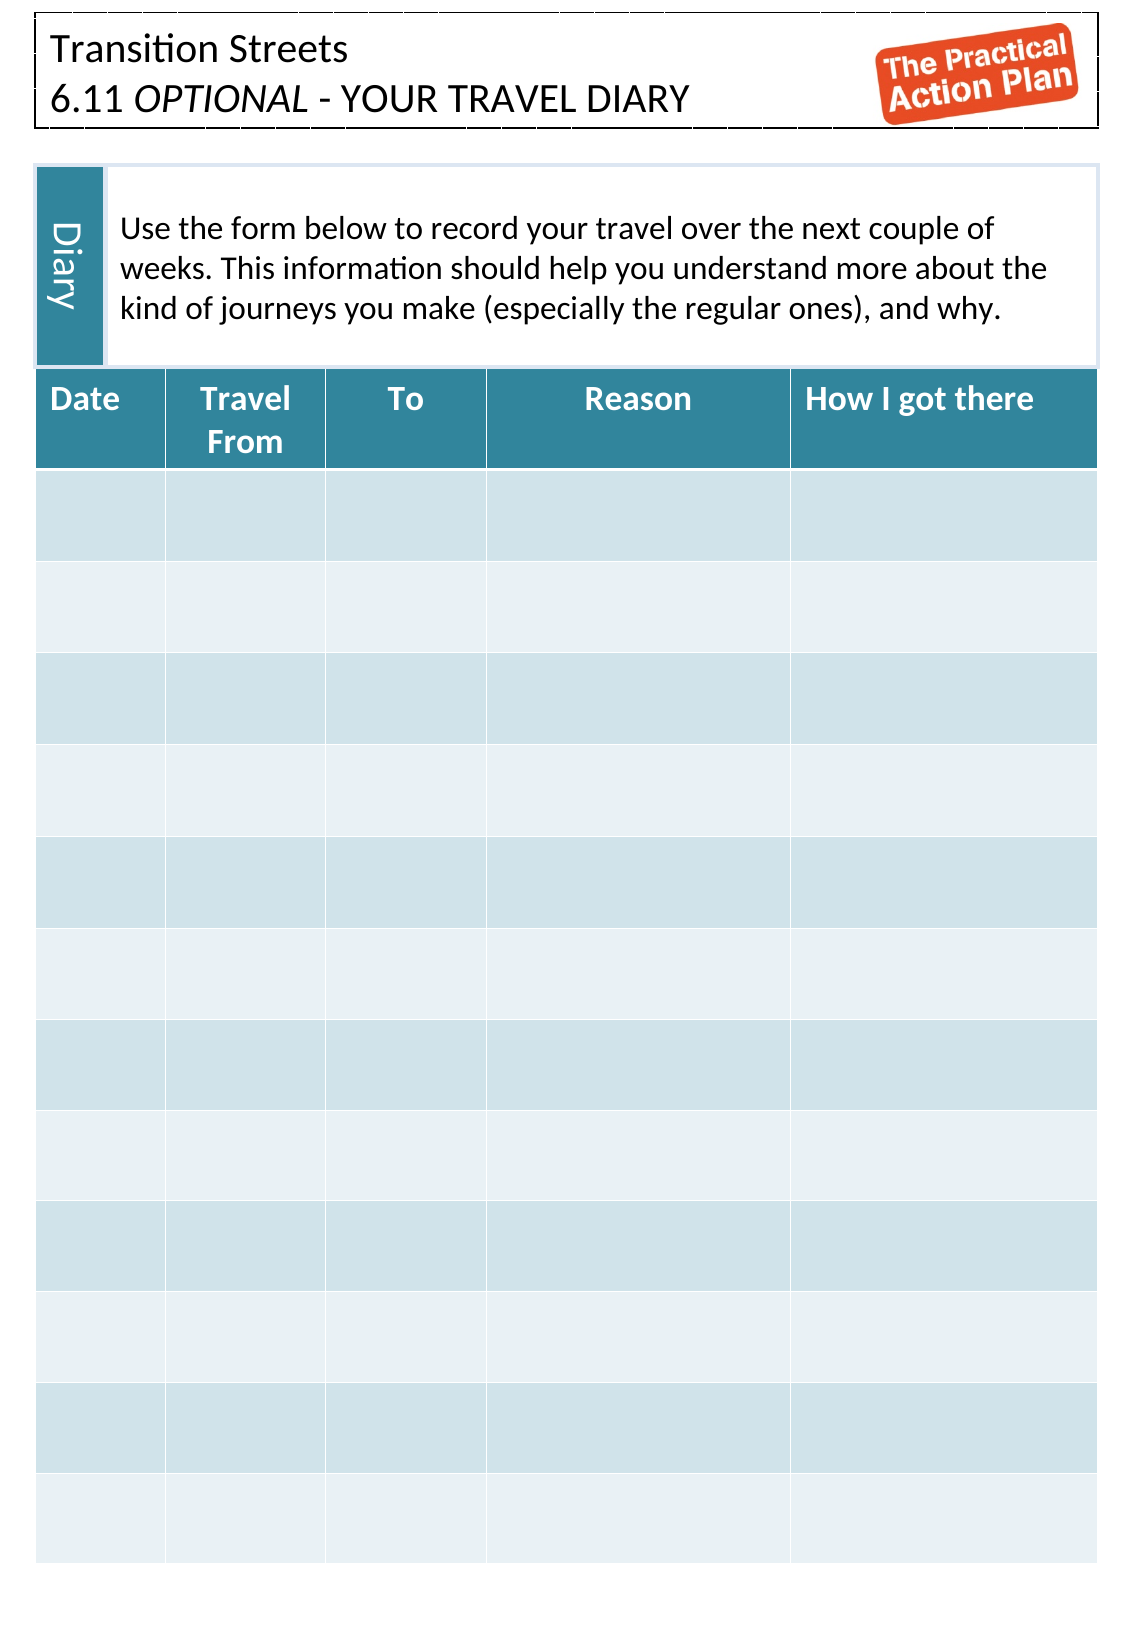

Transition Streets
6.11 OPTIONAL - YOUR TRAVEL DIARY
Diary
Use the form below to record your travel over the next couple of weeks. This information should help you understand more about the kind of journeys you make (especially the regular ones), and why.
| Date | Travel From | To | Reason | How I got there |
| --- | --- | --- | --- | --- |
| | | | | |
| | | | | |
| | | | | |
| | | | | |
| | | | | |
| | | | | |
| | | | | |
| | | | | |
| | | | | |
| | | | | |
| | | | | |
| | | | | |